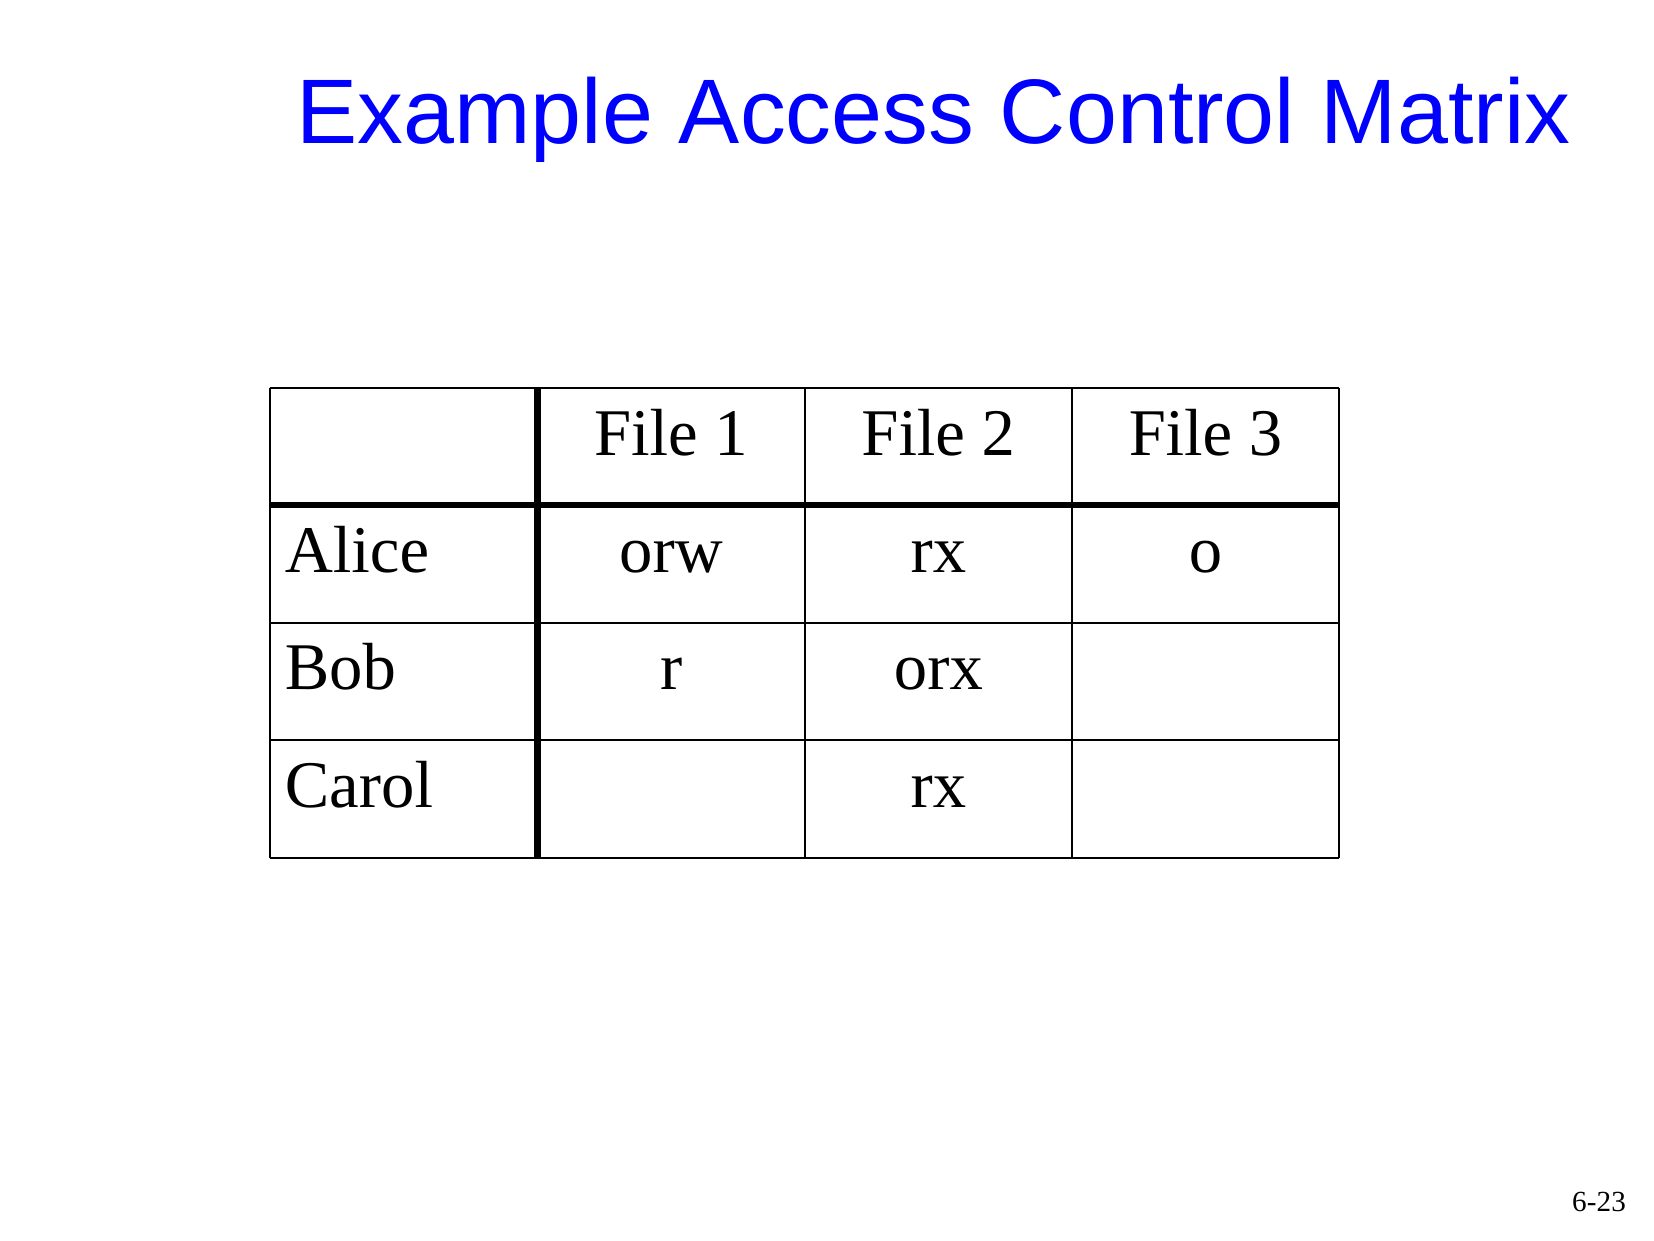

# Example Access Control Matrix
File 1
File 2
File 3
Alice
orw
rx
o
Bob
r
orx
Carol
rx